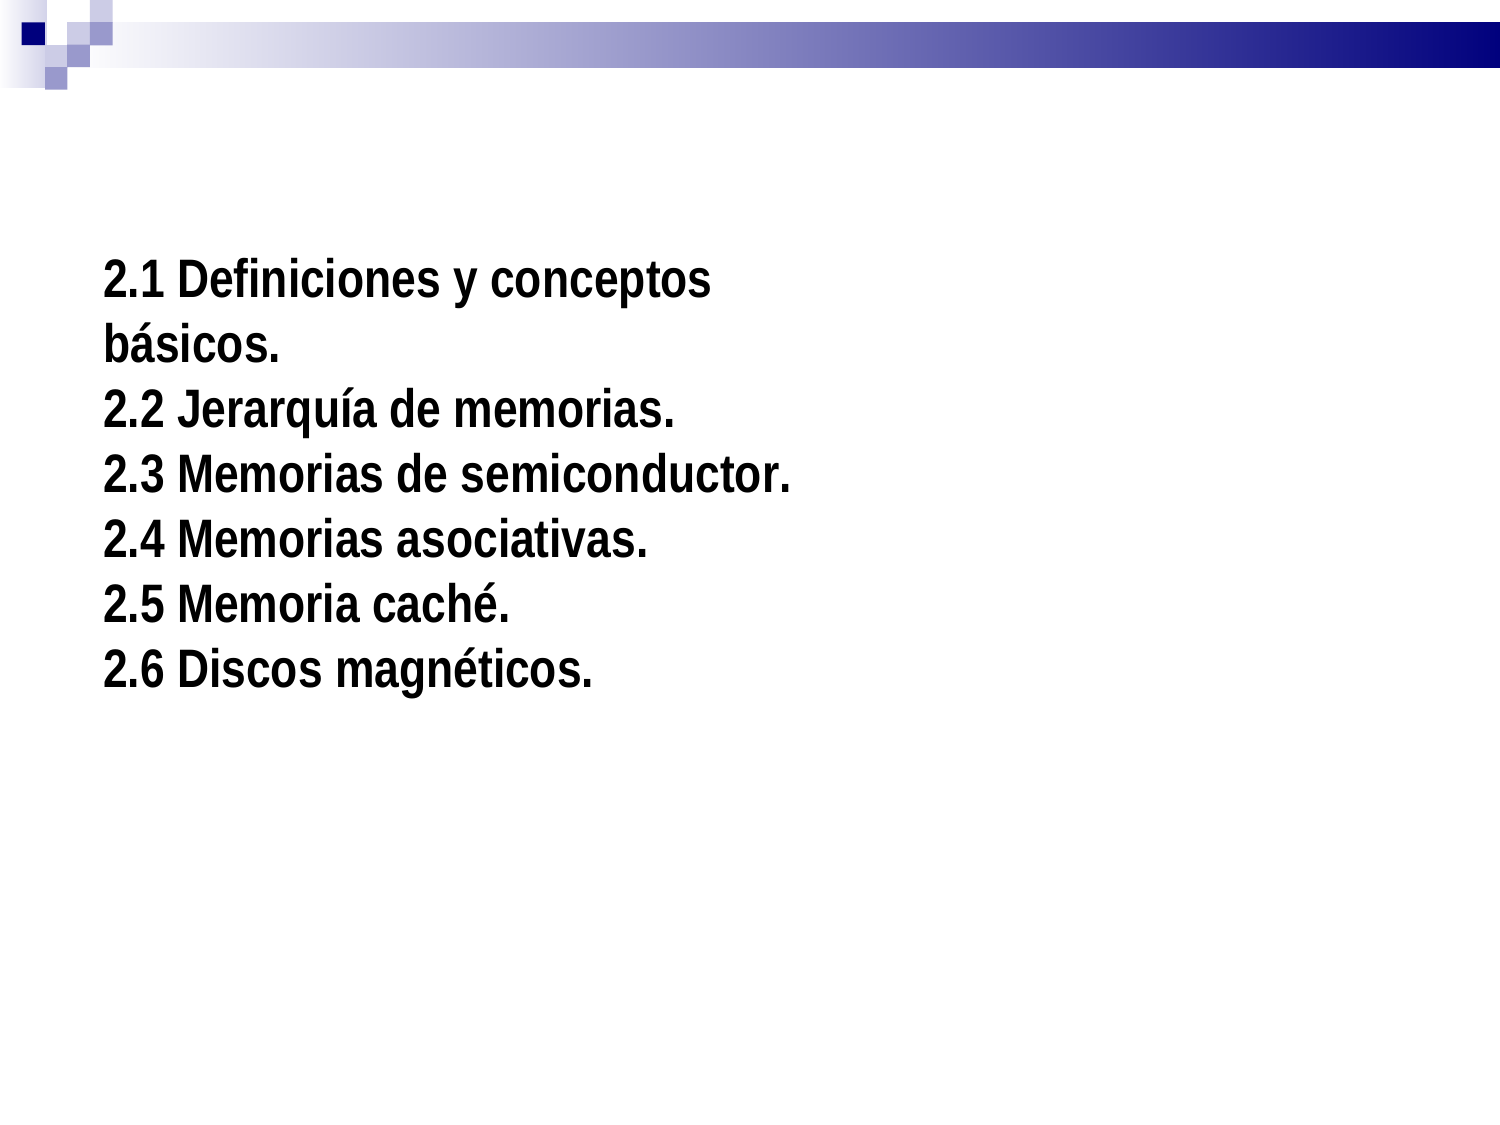

2.1 Definiciones y conceptos básicos.
2.2 Jerarquía de memorias.
2.3 Memorias de semiconductor.
2.4 Memorias asociativas.
2.5 Memoria caché.
2.6 Discos magnéticos.